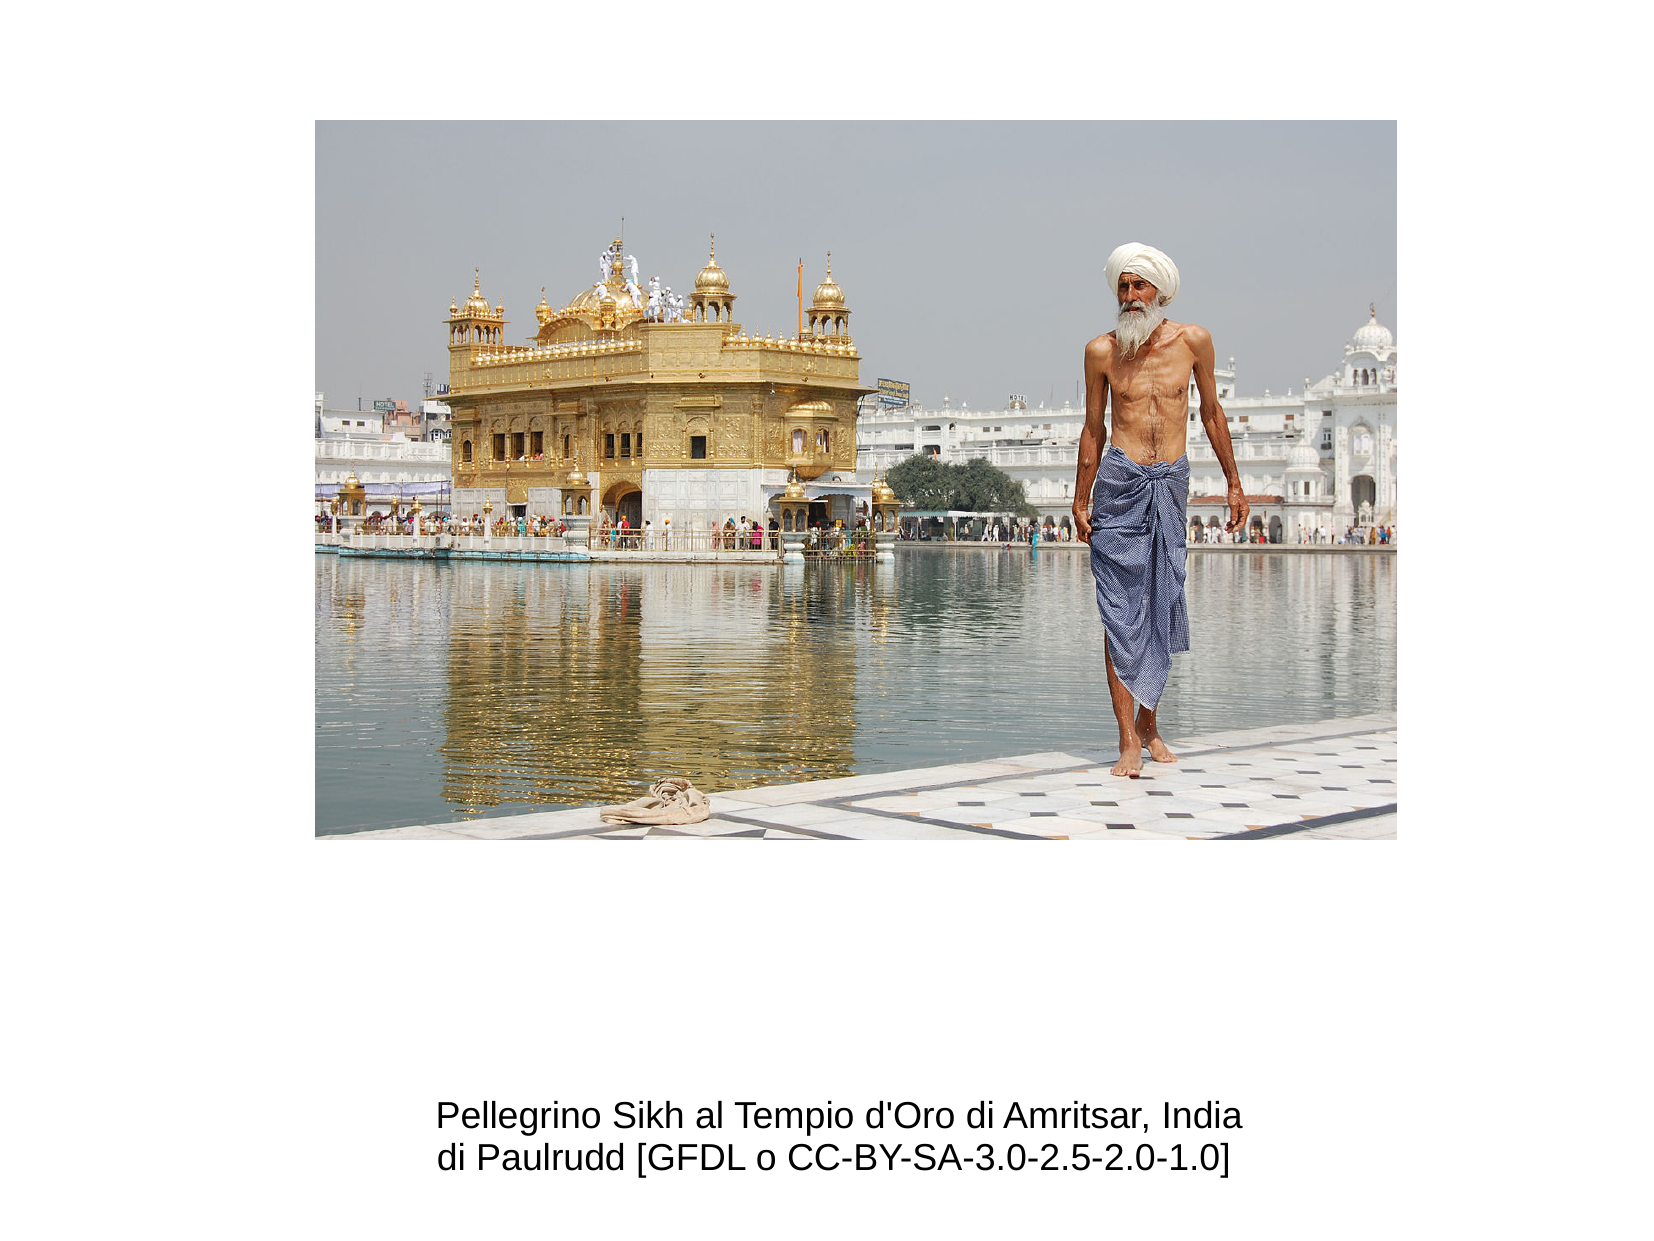

# Pellegrino Sikh al Tempio d'Oro di Amritsar, India di Paulrudd [GFDL o CC-BY-SA-3.0-2.5-2.0-1.0]